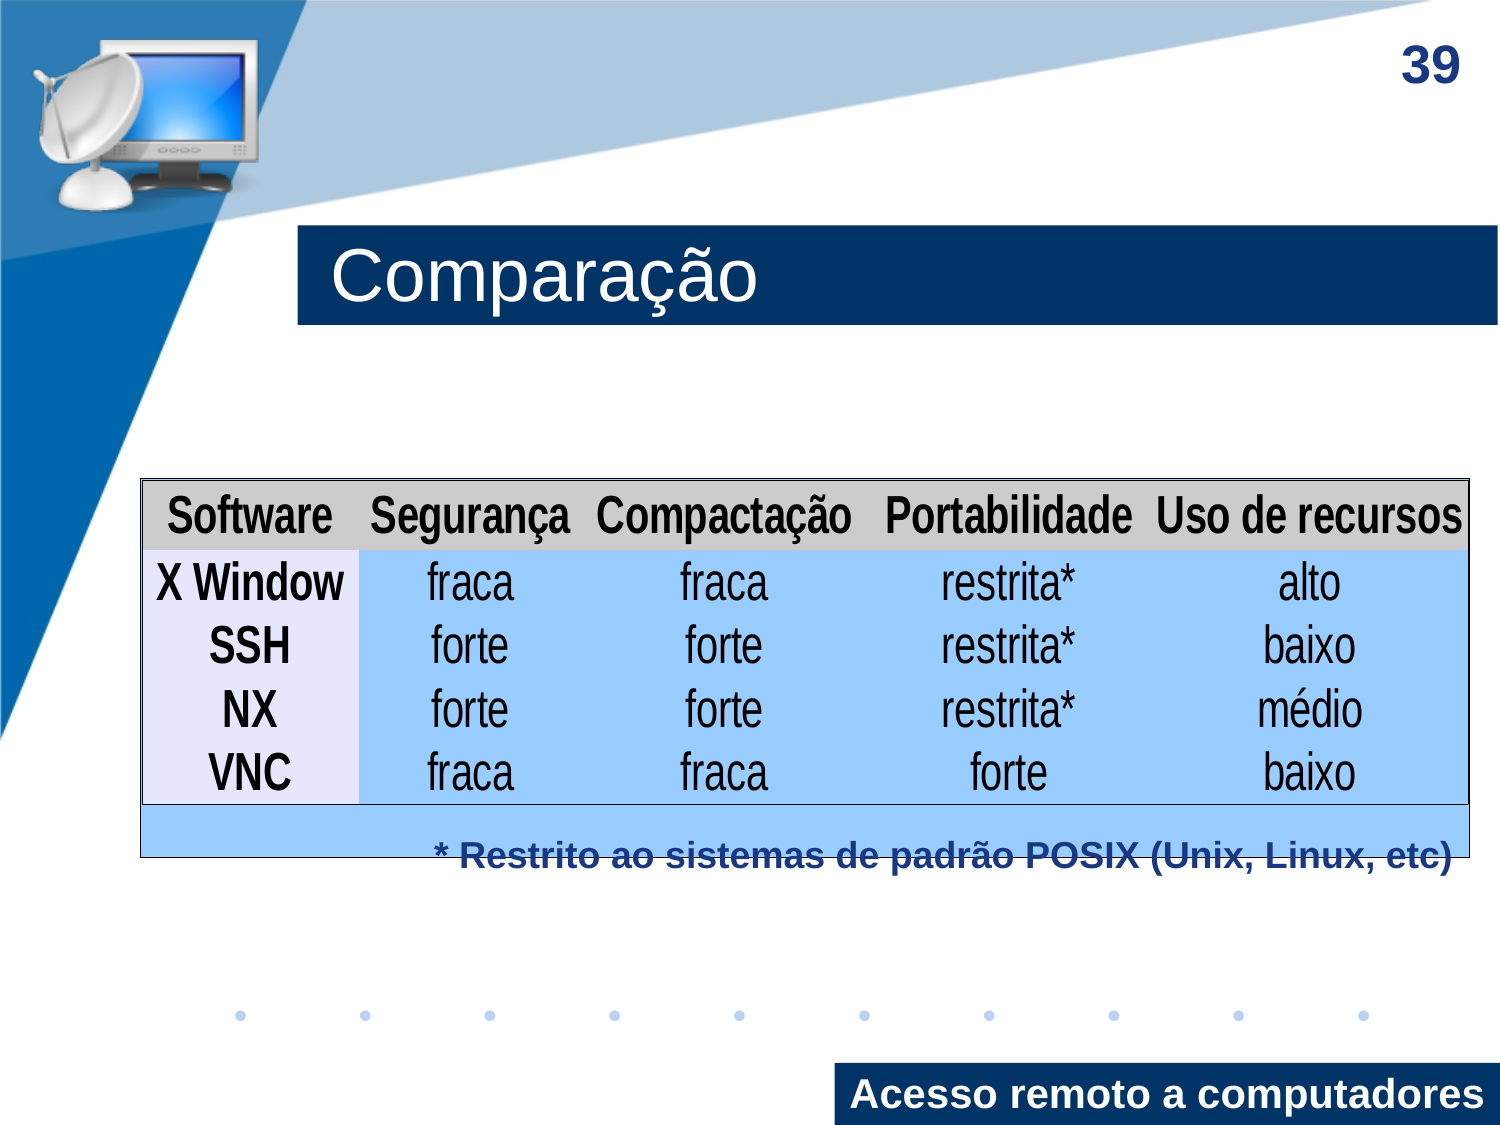

# Comparação
* Restrito ao sistemas de padrão POSIX (Unix, Linux, etc)